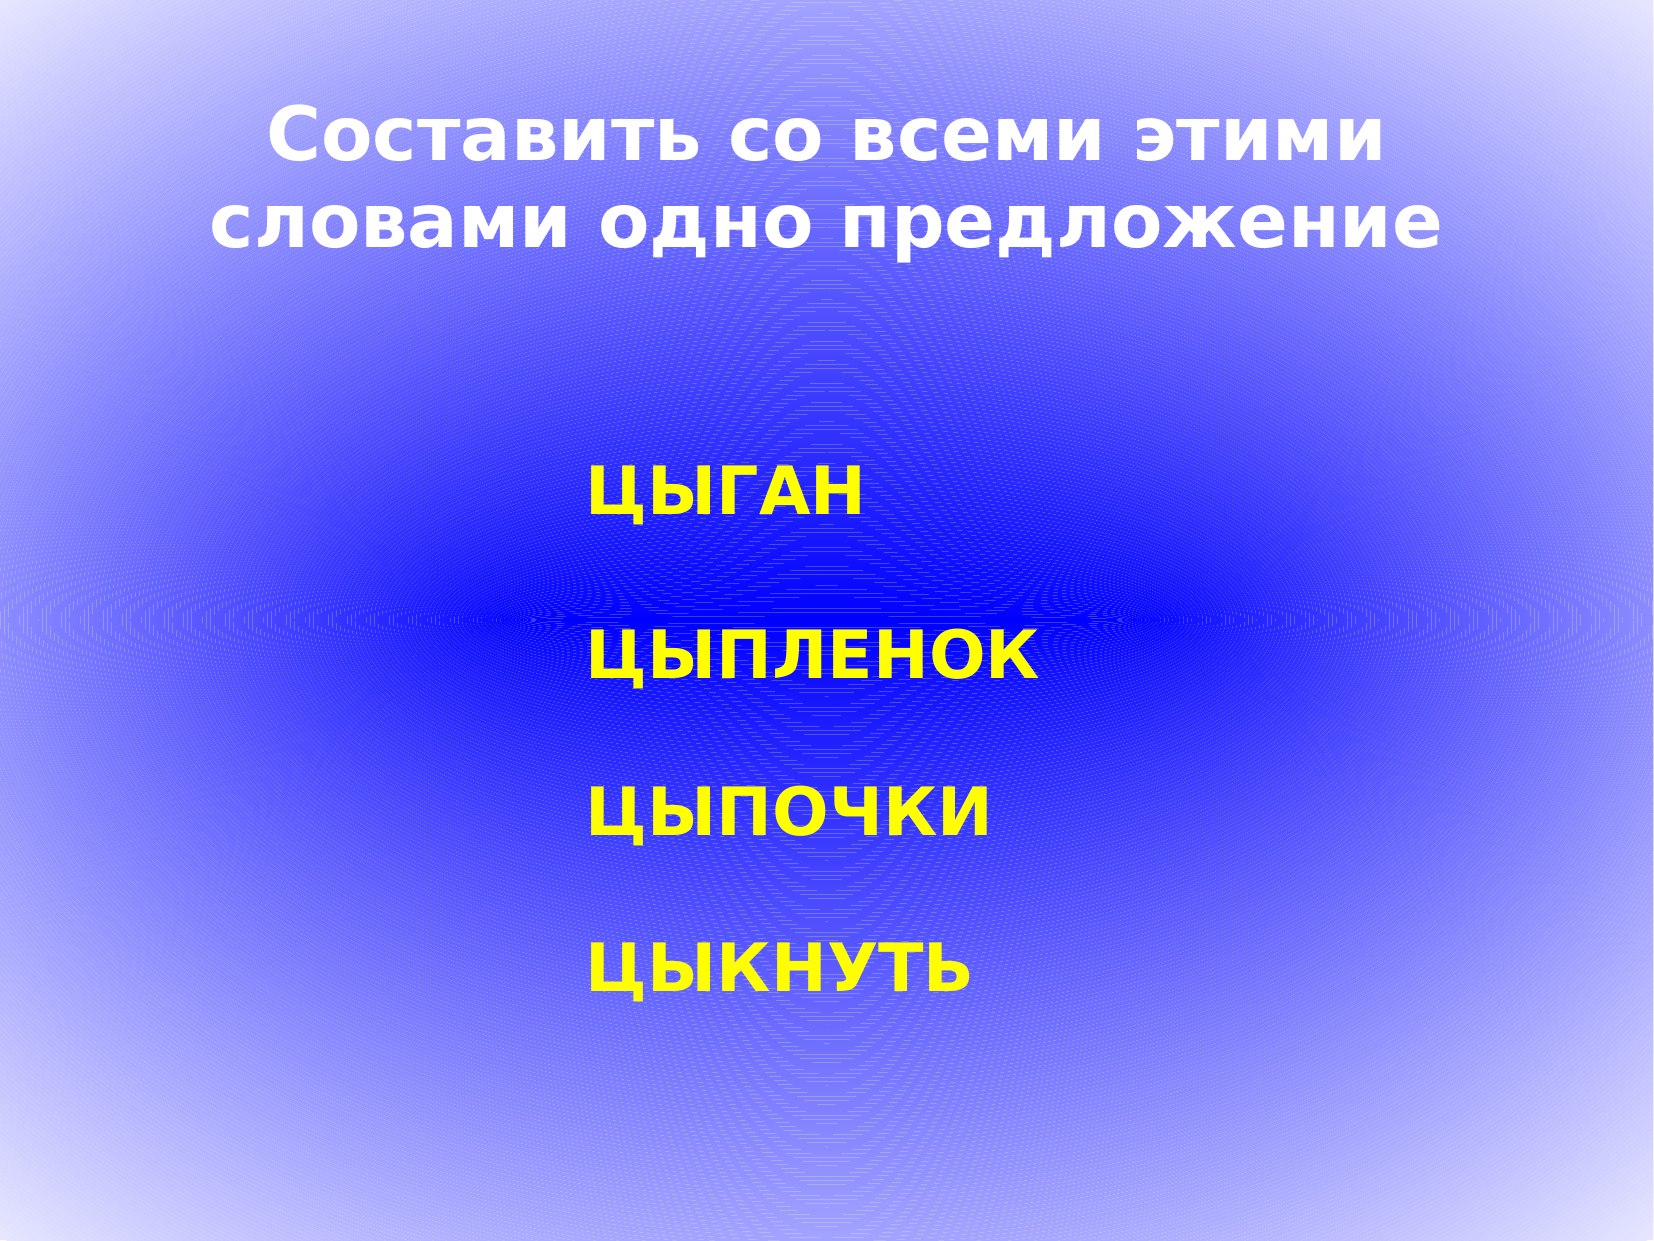

# Составить со всеми этими словами одно предложение
ЦЫГАН
ЦЫПЛЕНОК
ЦЫПОЧКИ
ЦЫКНУТЬ